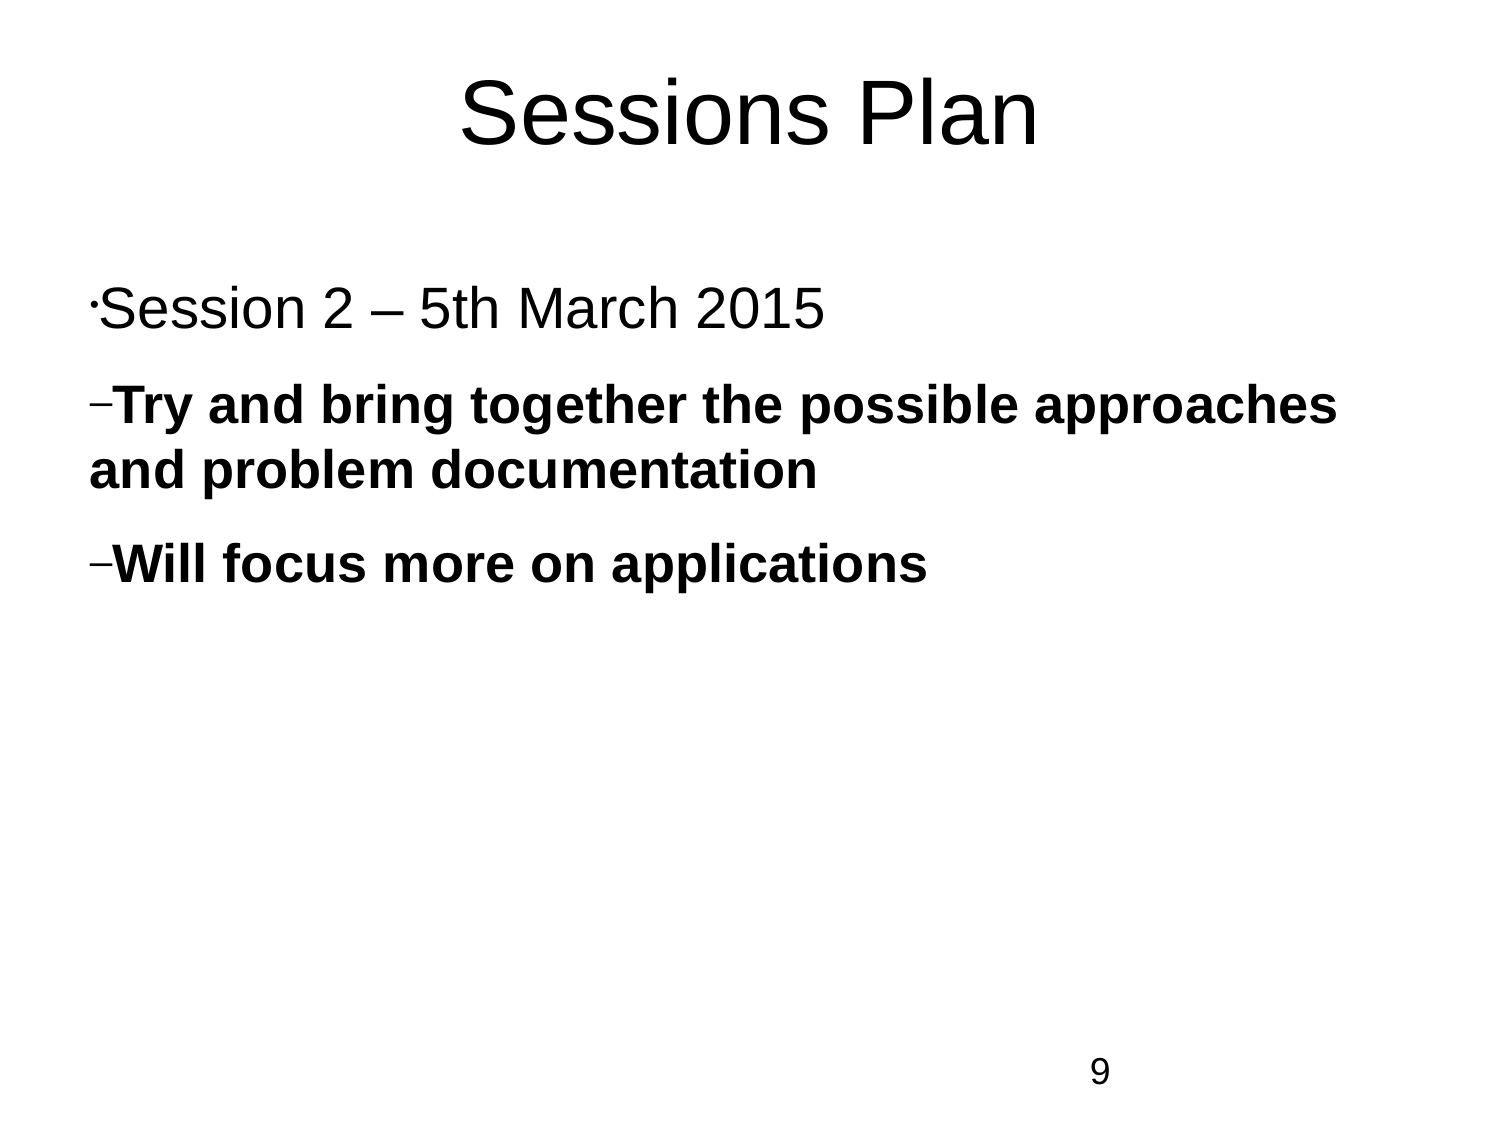

# Sessions Plan
Session 2 – 5th March 2015
Try and bring together the possible approaches and problem documentation
Will focus more on applications